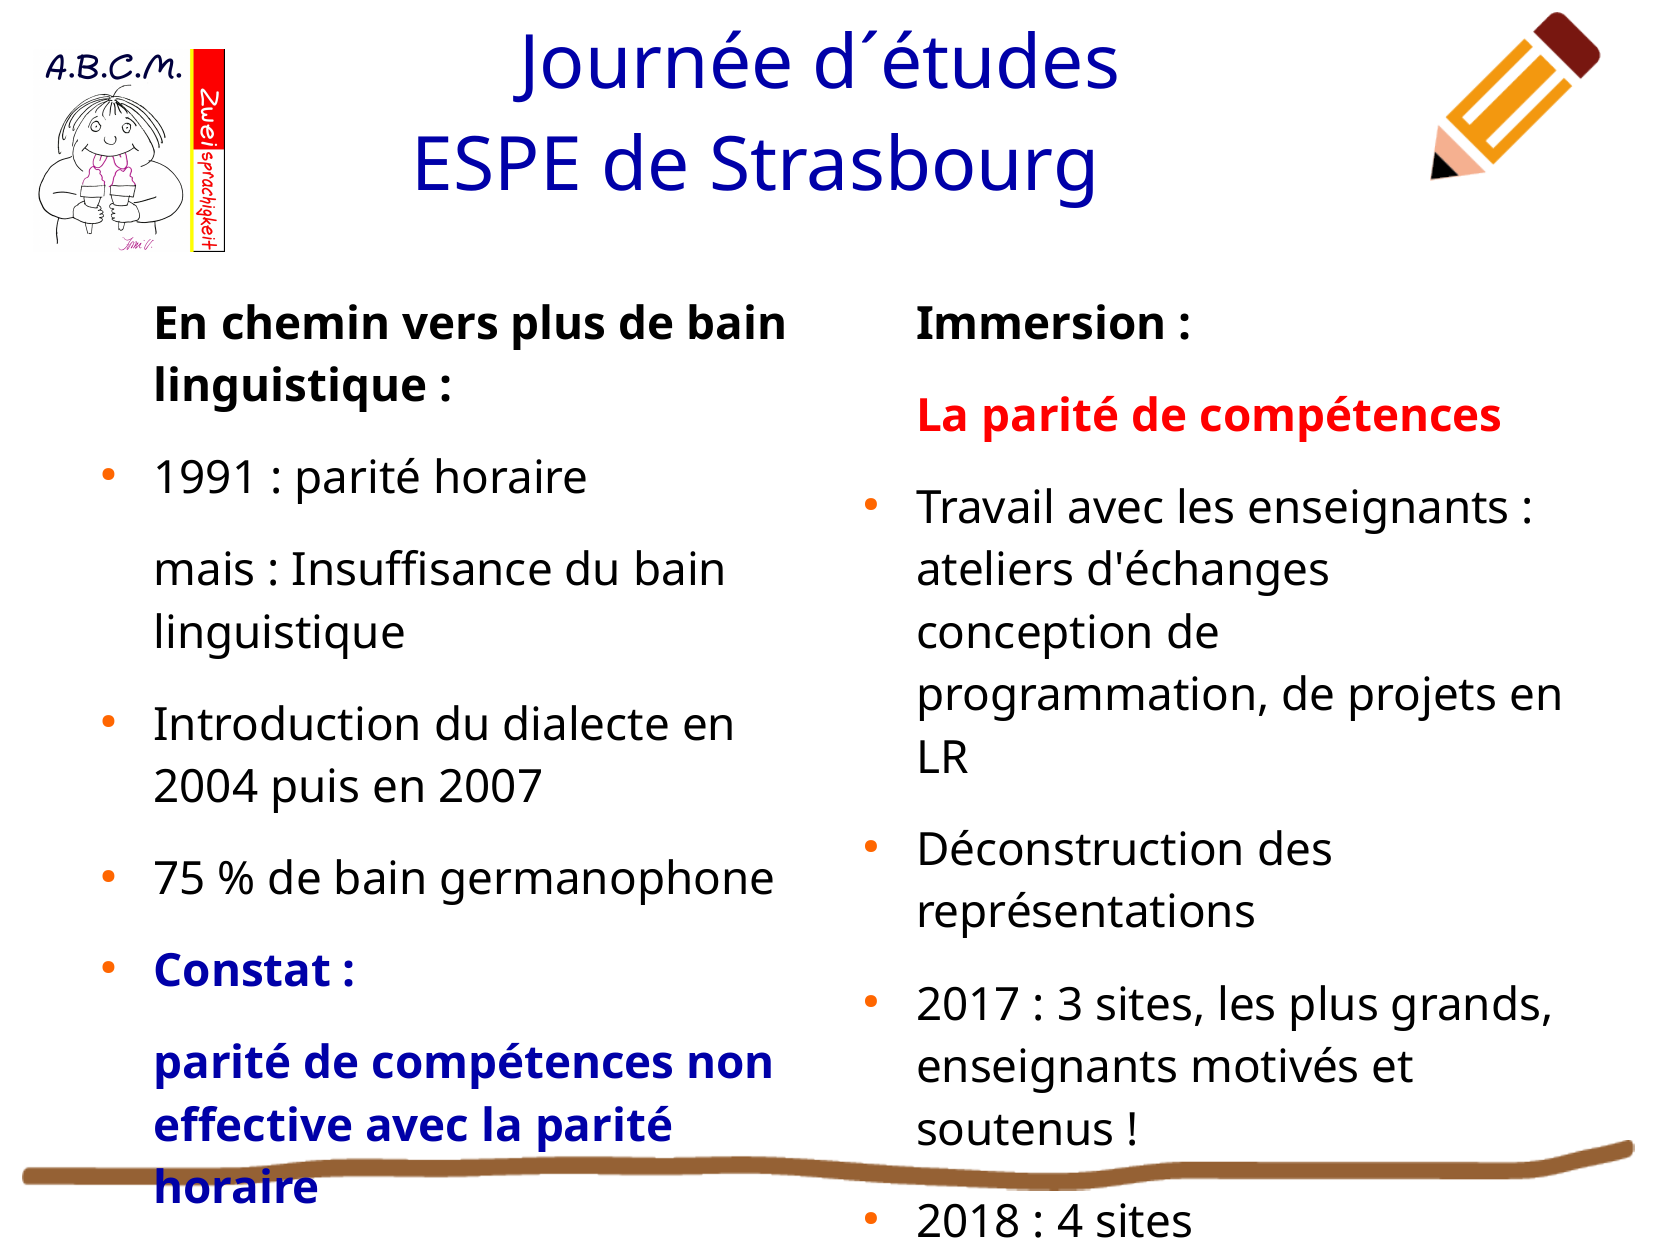

# Journée d´études ESPE de Strasbourg
En chemin vers plus de bain linguistique :
1991 : parité horaire
mais : Insuffisance du bain linguistique
Introduction du dialecte en 2004 puis en 2007
75 % de bain germanophone
Constat :
parité de compétences non effective avec la parité horaire
Immersion :
La parité de compétences
Travail avec les enseignants : ateliers d'échanges conception de programmation, de projets en LR
Déconstruction des représentations
2017 : 3 sites, les plus grands, enseignants motivés et soutenus !
2018 : 4 sites